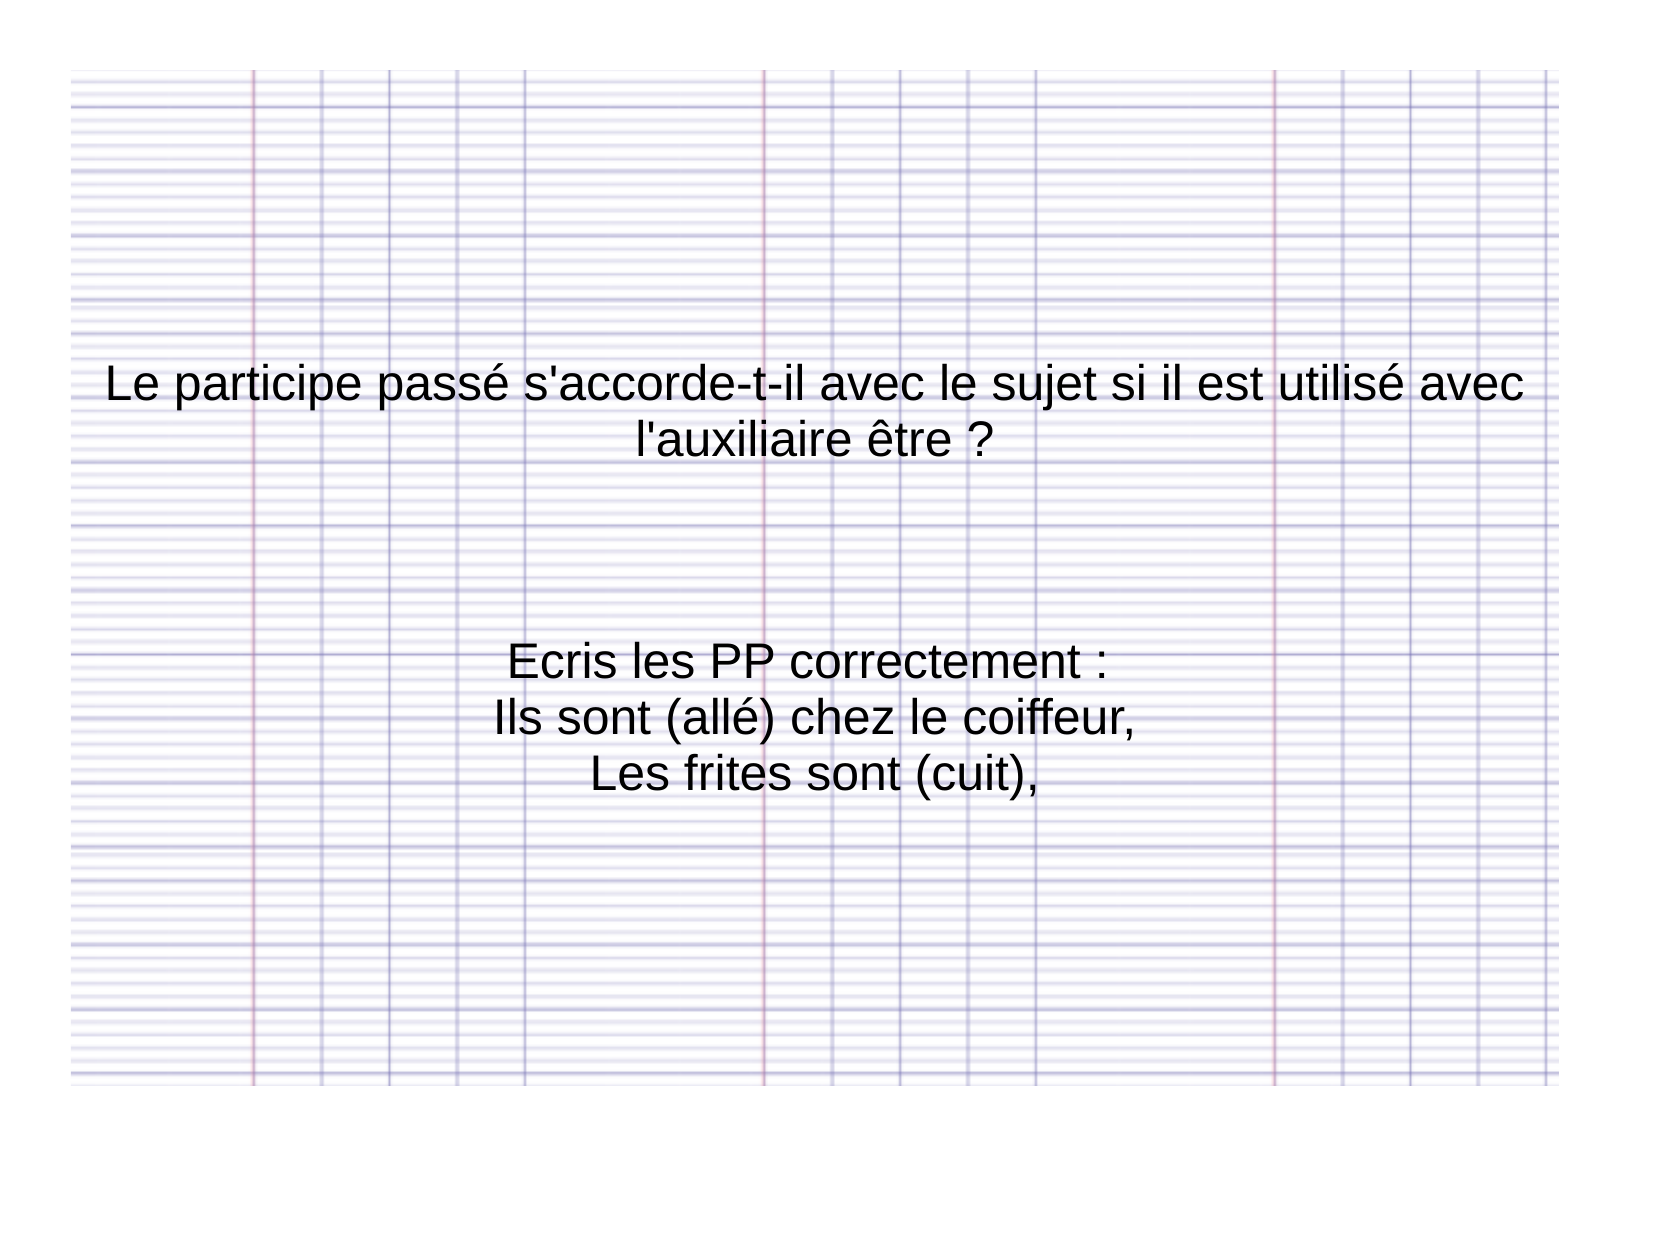

# Le participe passé s'accorde-t-il avec le sujet si il est utilisé avec l'auxiliaire être ?
Ecris les PP correctement :
Ils sont (allé) chez le coiffeur,
Les frites sont (cuit),